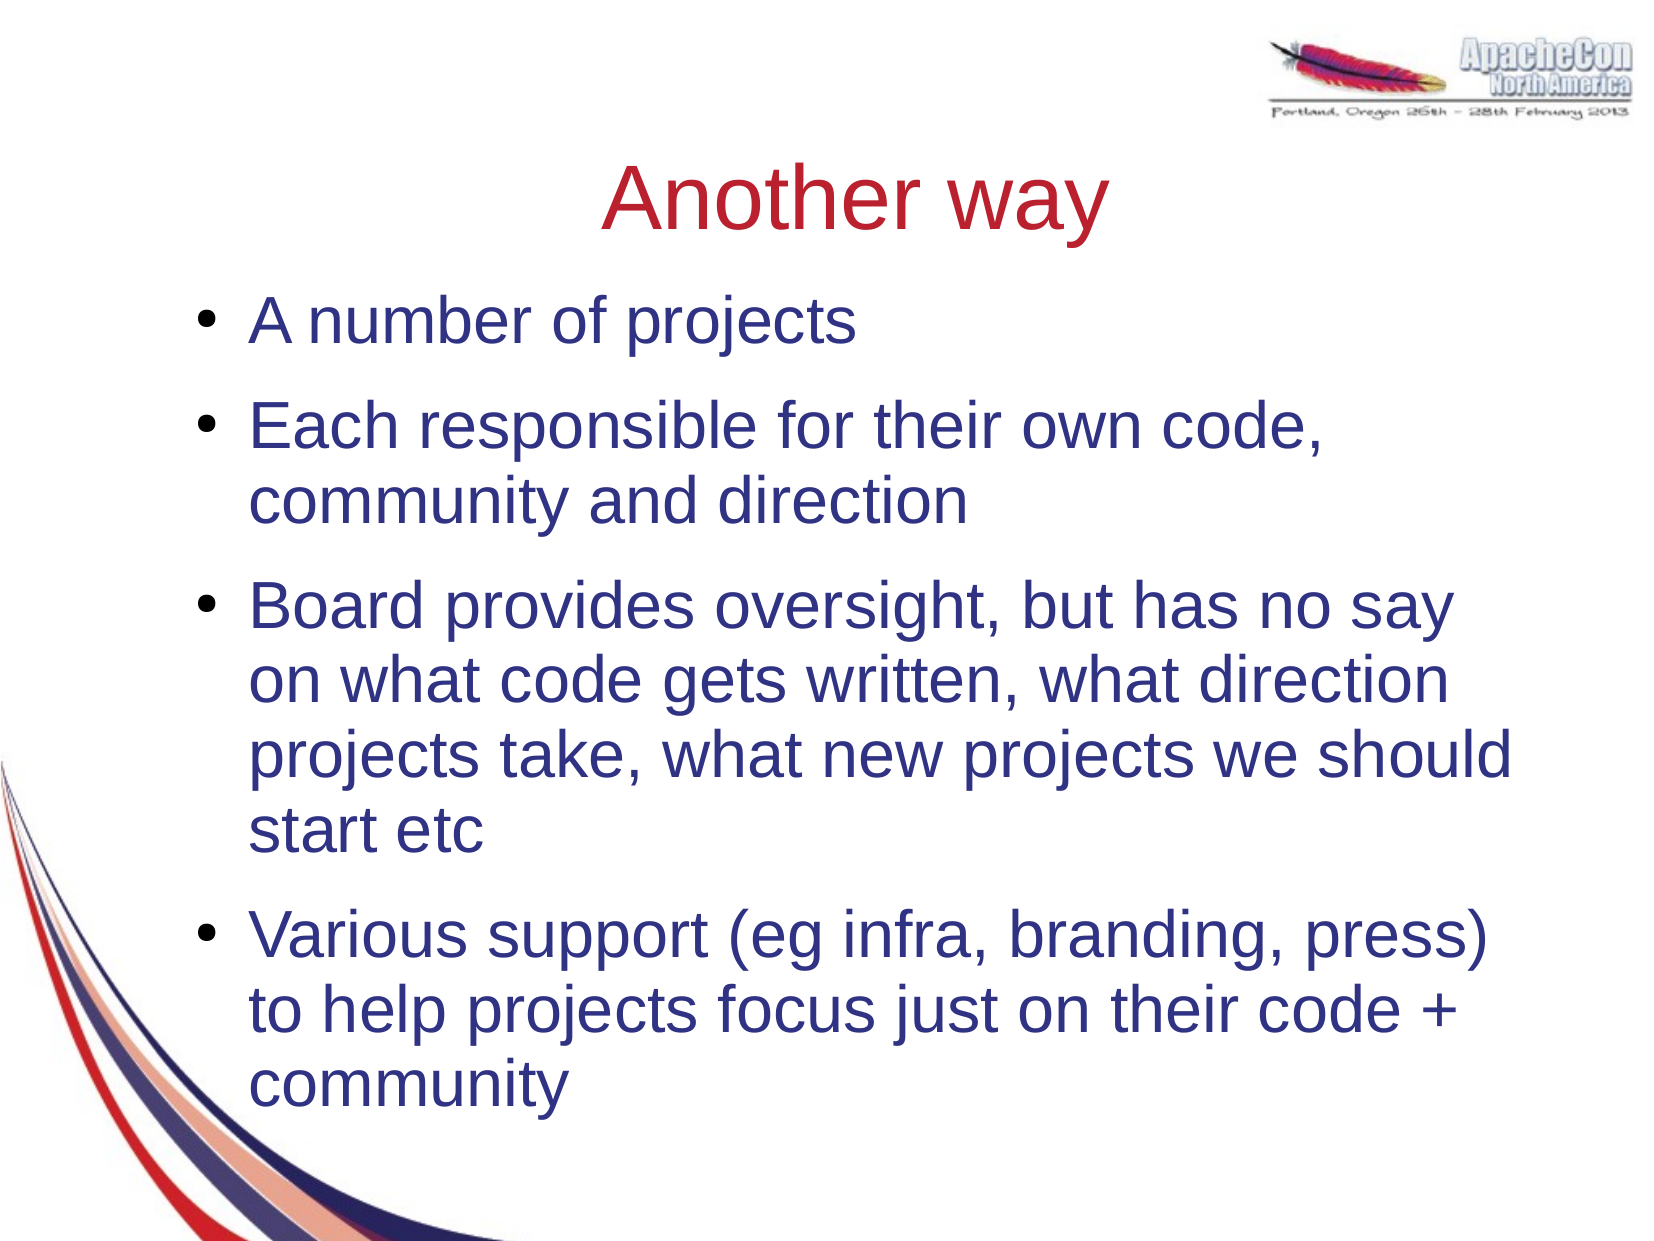

# Another way
A number of projects
Each responsible for their own code, community and direction
Board provides oversight, but has no say on what code gets written, what direction projects take, what new projects we should start etc
Various support (eg infra, branding, press) to help projects focus just on their code + community